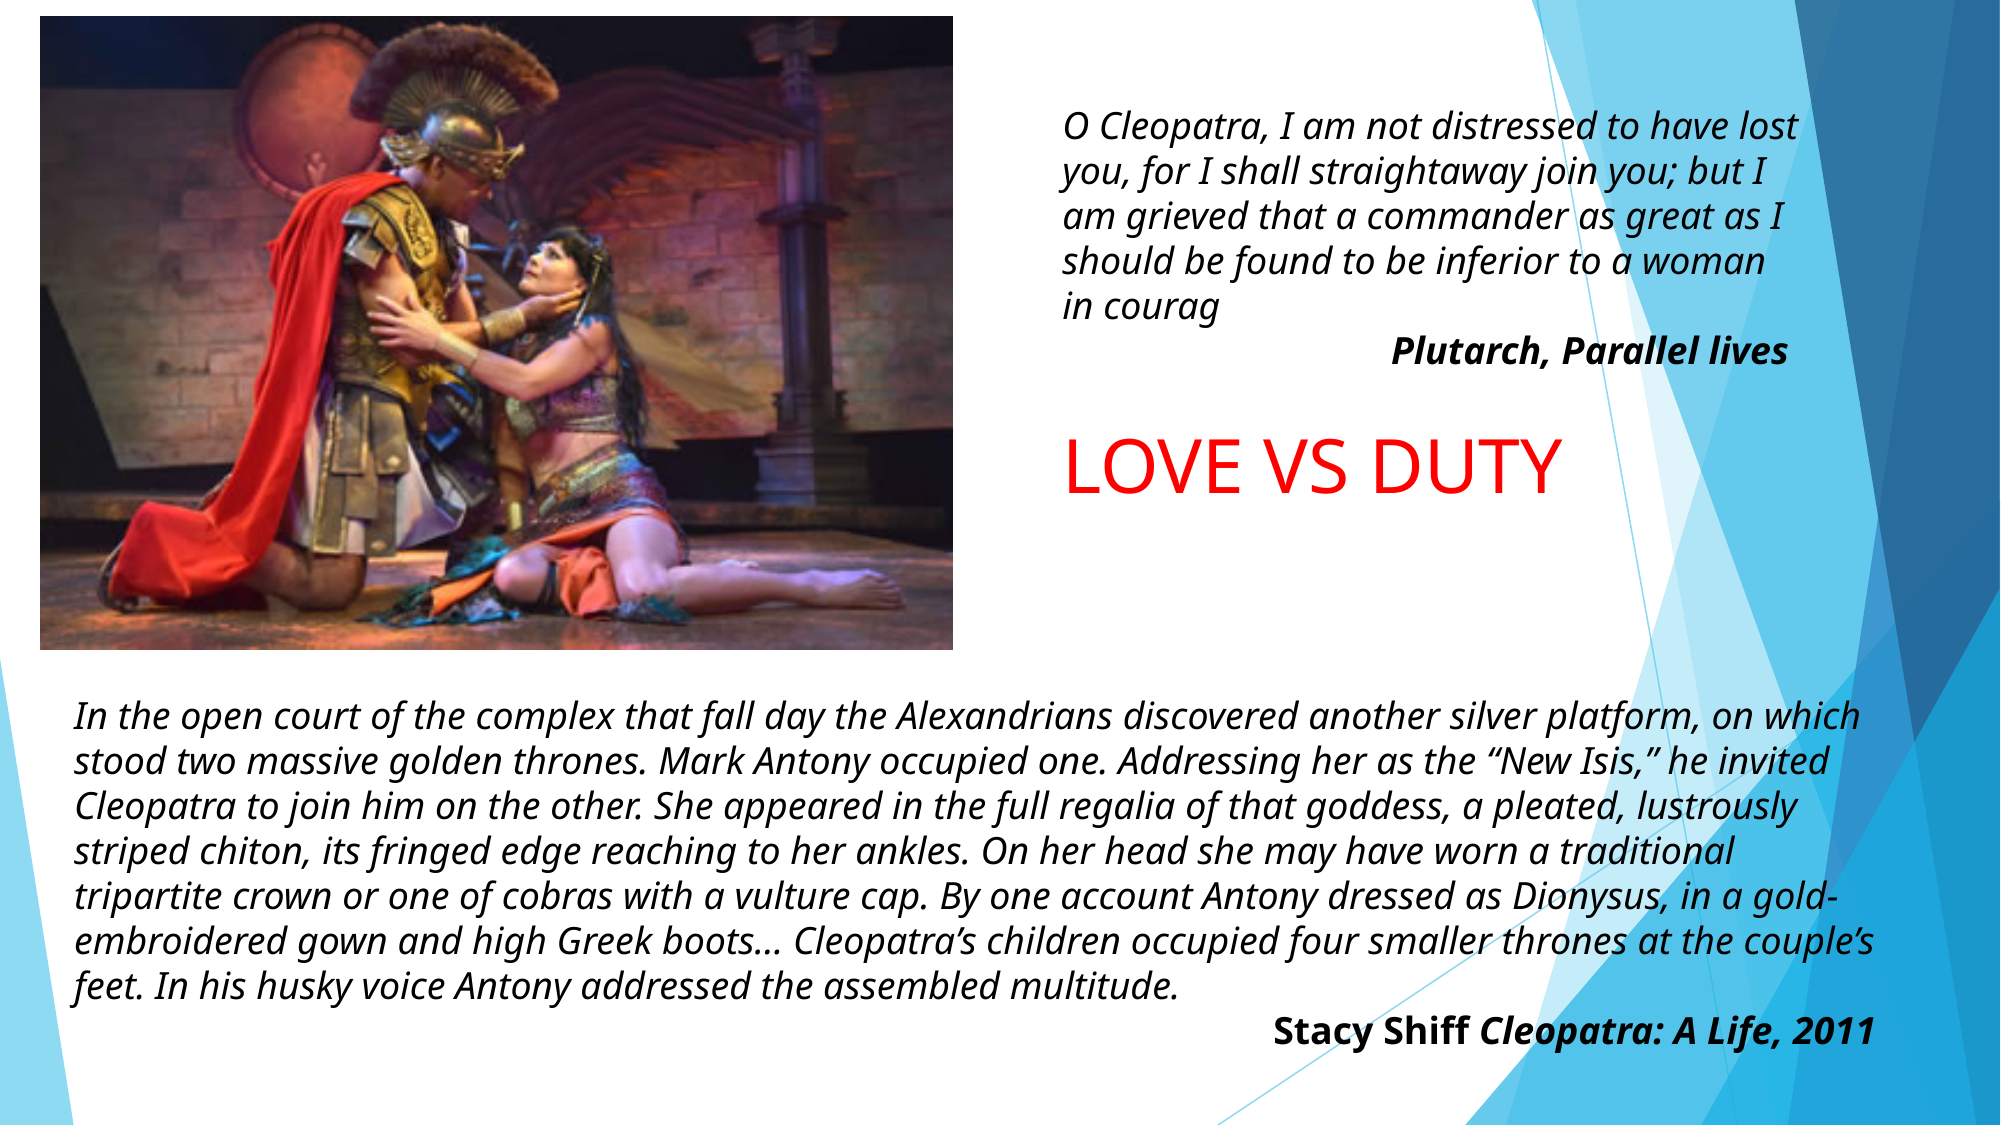

O Cleopatra, I am not distressed to have lost you, for I shall straightaway join you; but I am grieved that a commander as great as I should be found to be inferior to a woman in courag
Plutarch, Parallel lives
LOVE VS DUTY
In the open court of the complex that fall day the Alexandrians discovered another silver platform, on which stood two massive golden thrones. Mark Antony occupied one. Addressing her as the “New Isis,” he invited Cleopatra to join him on the other. She appeared in the full regalia of that goddess, a pleated, lustrously striped chiton, its fringed edge reaching to her ankles. On her head she may have worn a traditional tripartite crown or one of cobras with a vulture cap. By one account Antony dressed as Dionysus, in a gold-embroidered gown and high Greek boots… Cleopatra’s children occupied four smaller thrones at the couple’s feet. In his husky voice Antony addressed the assembled multitude.
Stacy Shiff Cleopatra: A Life, 2011